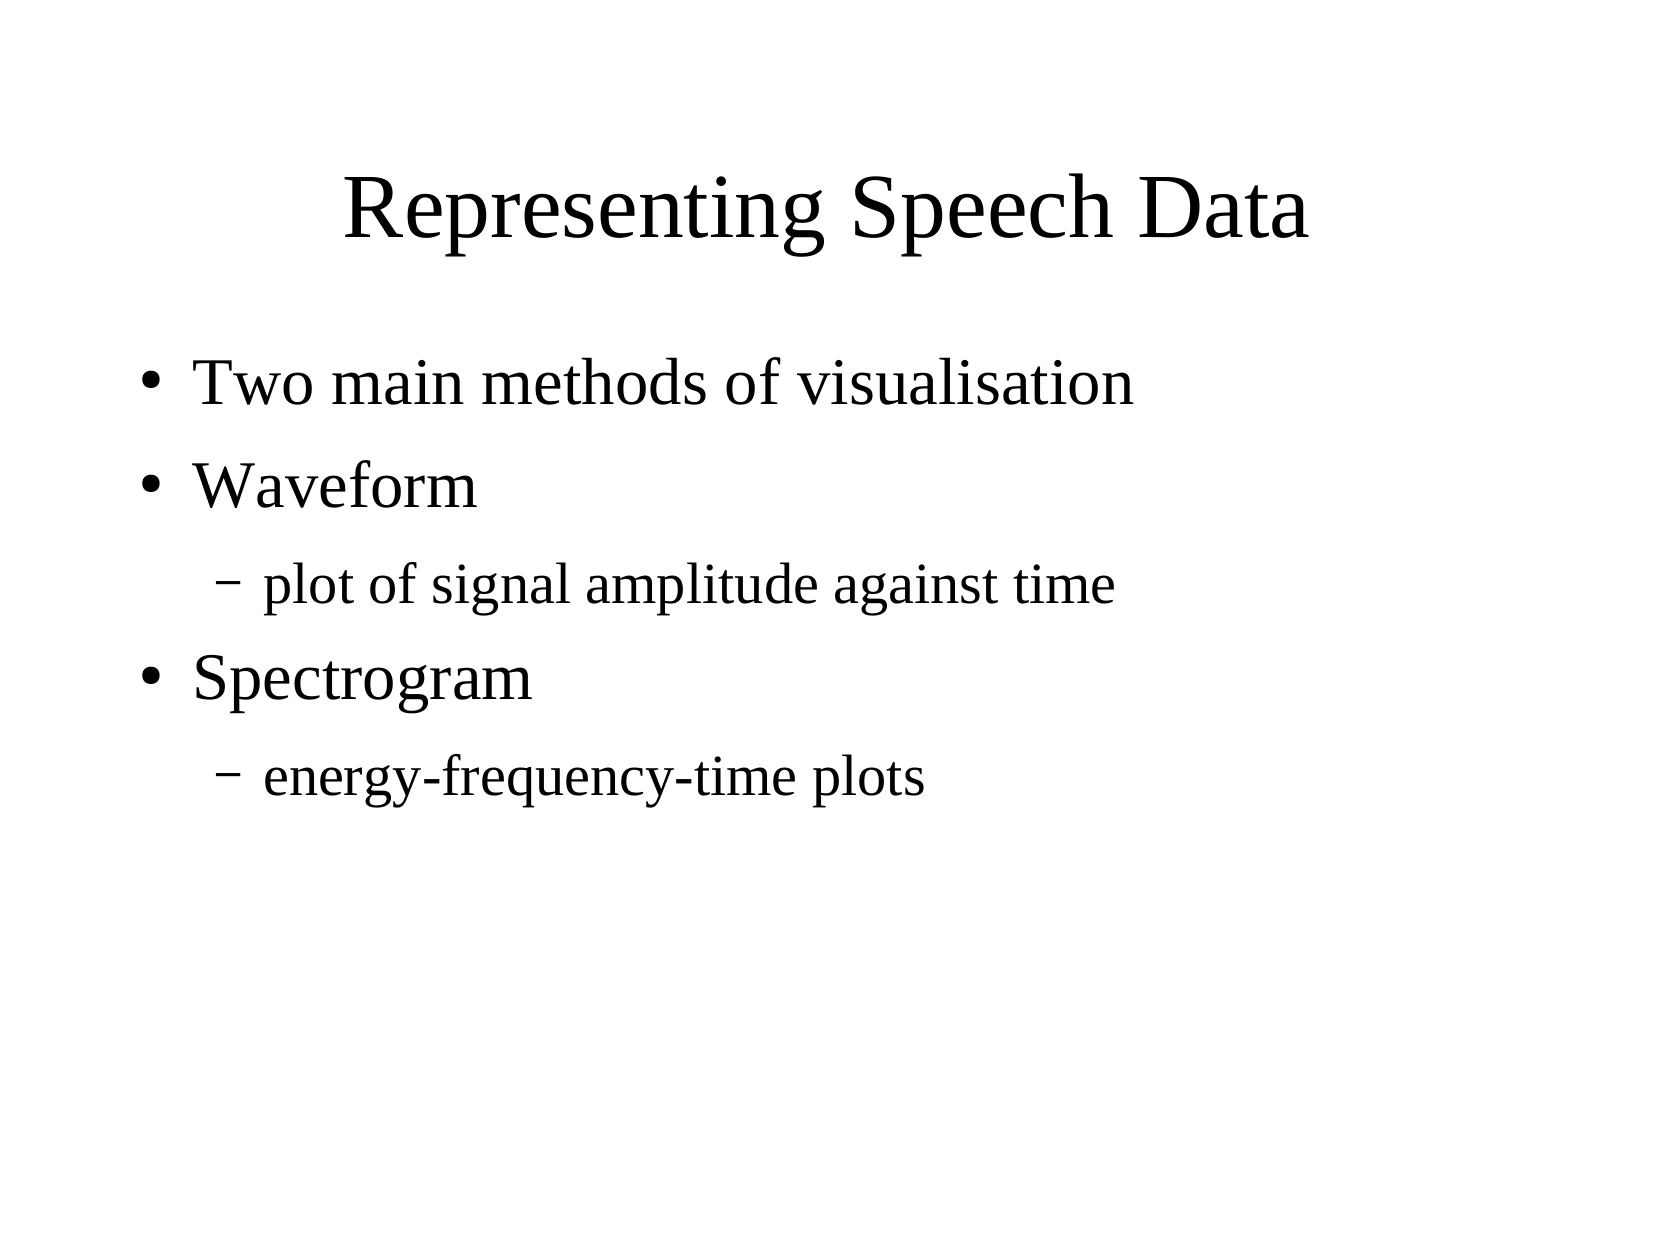

# Representing Speech Data
Two main methods of visualisation
Waveform
plot of signal amplitude against time
Spectrogram
energy-frequency-time plots